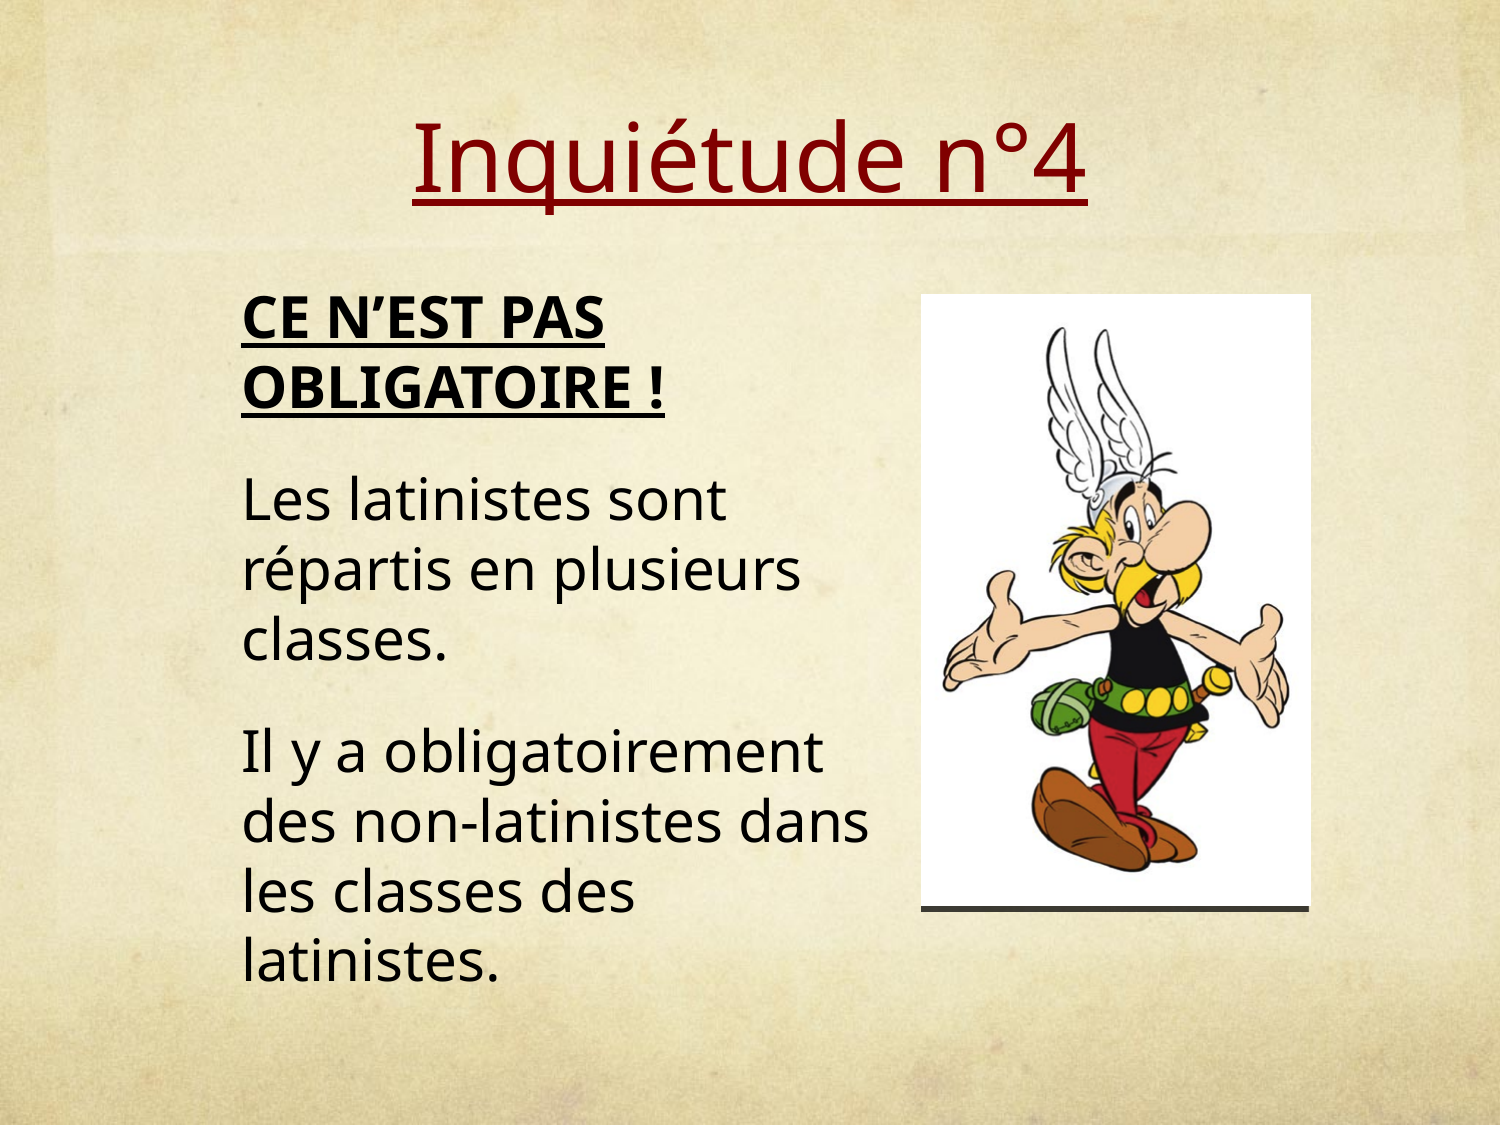

# Inquiétude n°4
CE N’EST PAS OBLIGATOIRE !
Les latinistes sont répartis en plusieurs classes.
Il y a obligatoirement des non-latinistes dans les classes des latinistes.